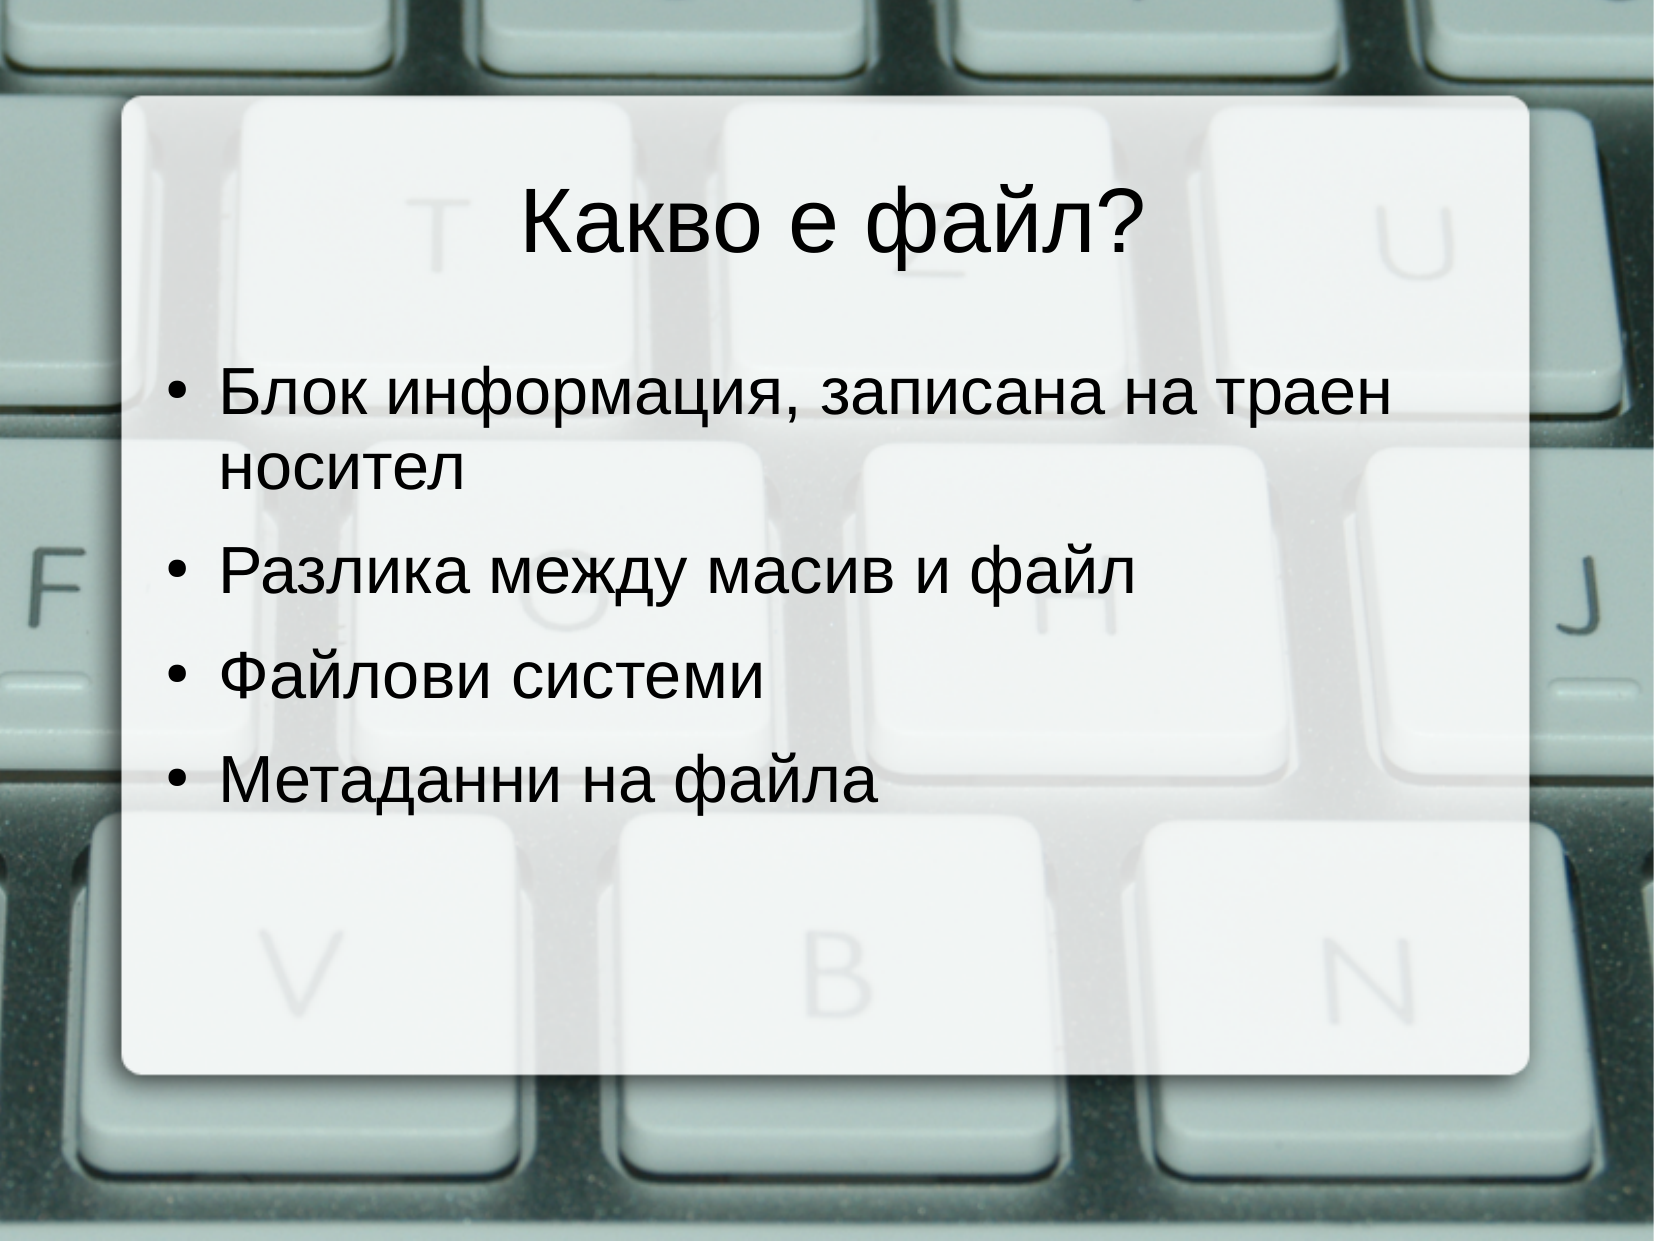

# Какво е файл?
Блок информация, записана на траен носител
Разлика между масив и файл
Файлови системи
Метаданни на файла